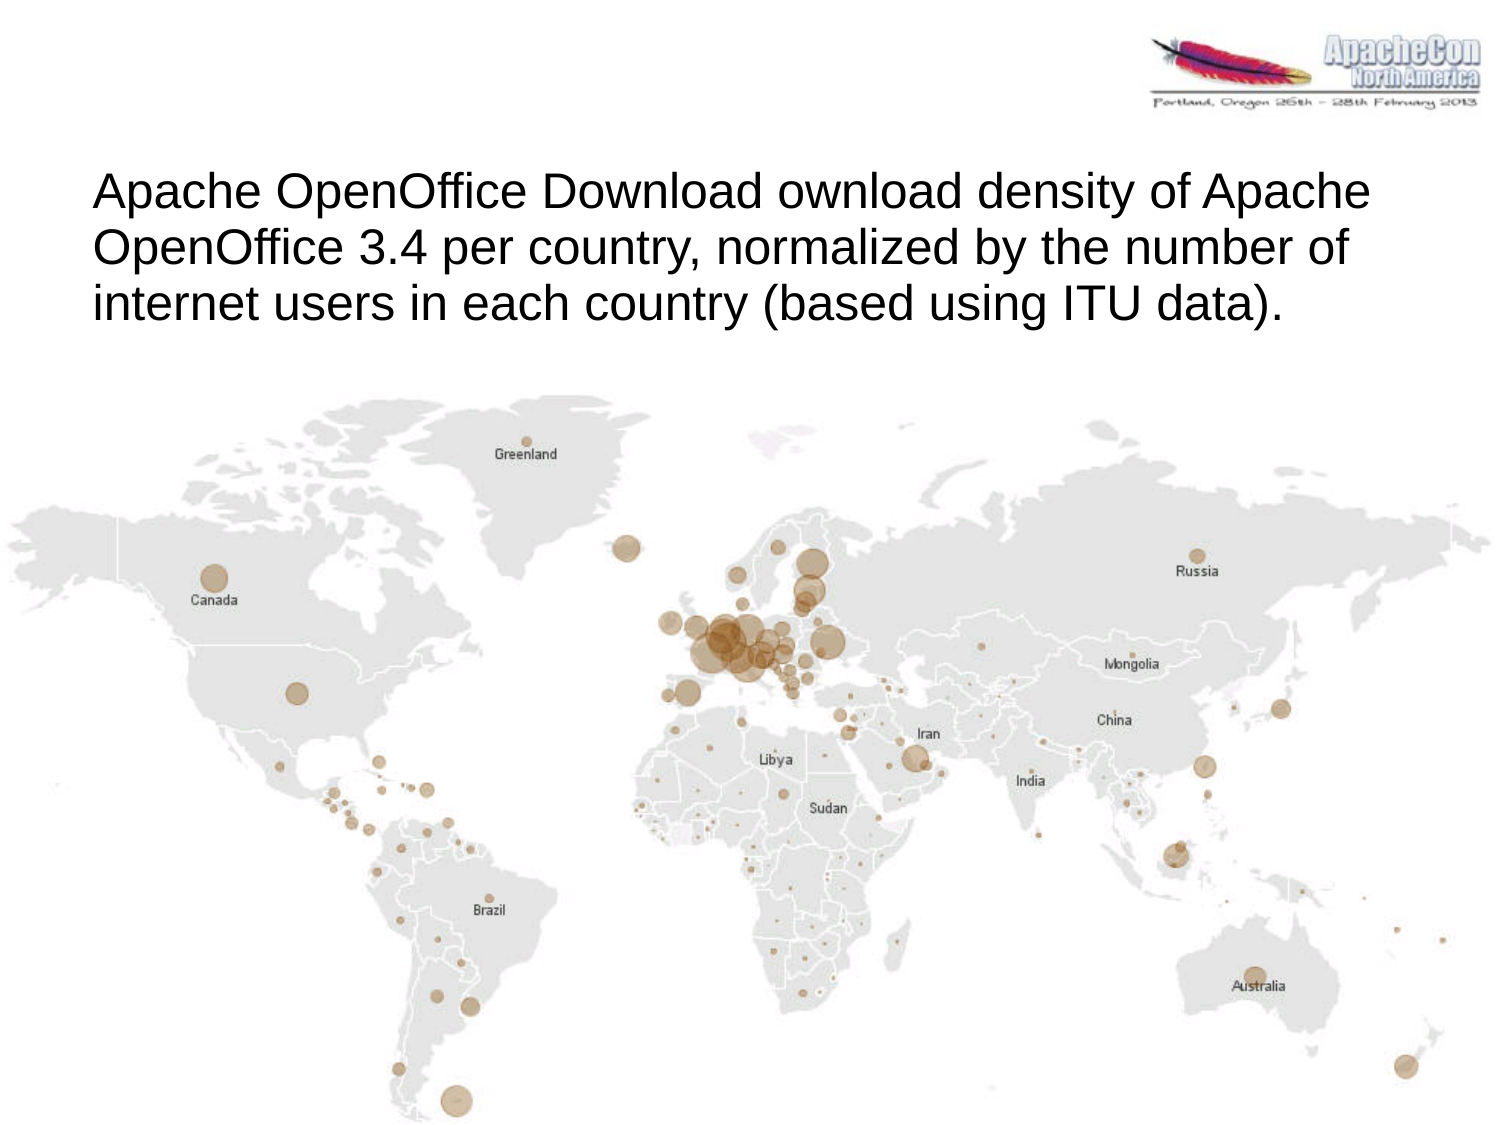

# Apache OpenOffice Download ownload density of Apache OpenOffice 3.4 per country, normalized by the number of internet users in each country (based using ITU data).